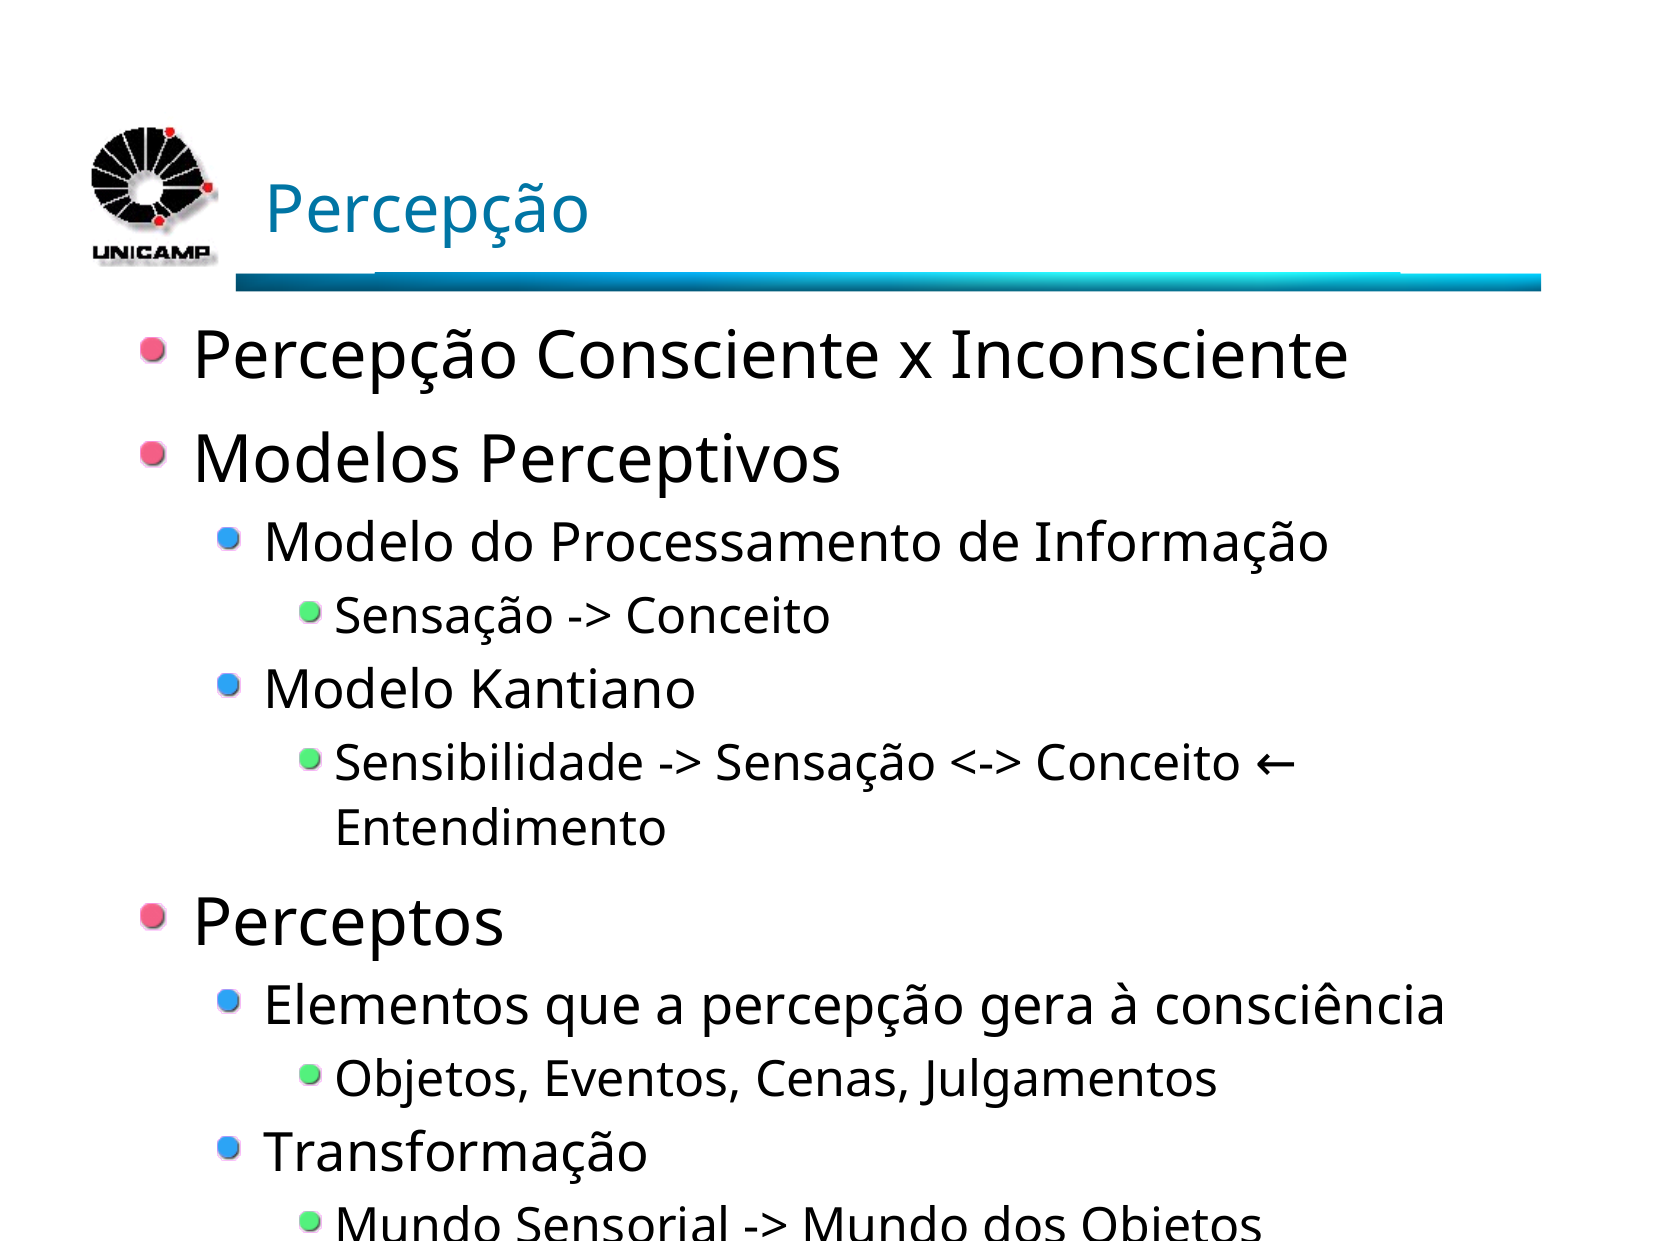

# Percepção
Percepção Consciente x Inconsciente
Modelos Perceptivos
Modelo do Processamento de Informação
Sensação -> Conceito
Modelo Kantiano
Sensibilidade -> Sensação <-> Conceito ← Entendimento
Perceptos
Elementos que a percepção gera à consciência
Objetos, Eventos, Cenas, Julgamentos
Transformação
Mundo Sensorial -> Mundo dos Objetos